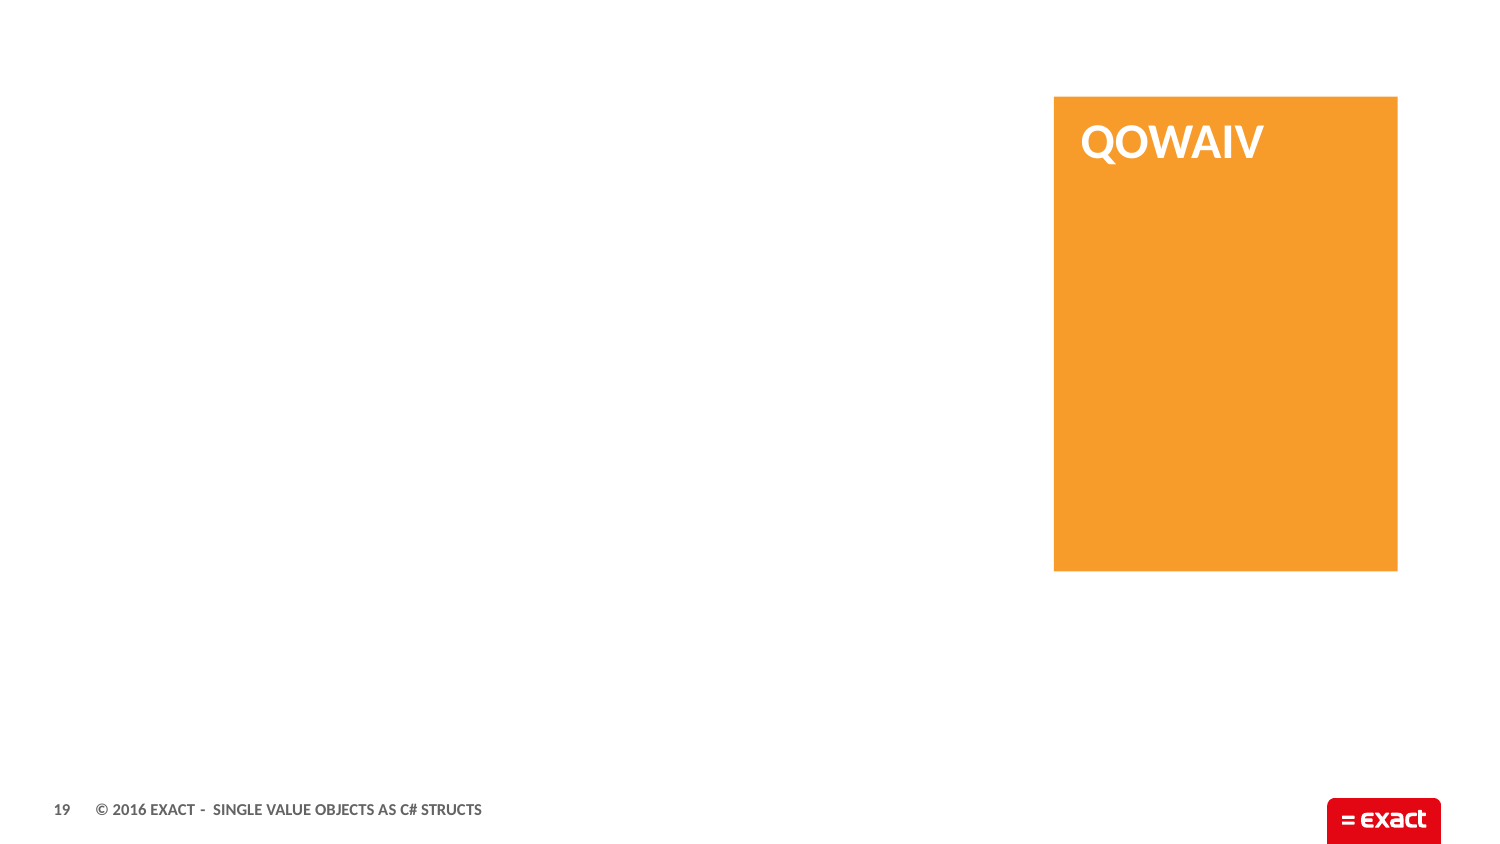

#
Qowaiv
- Single Value Objects as C# structs